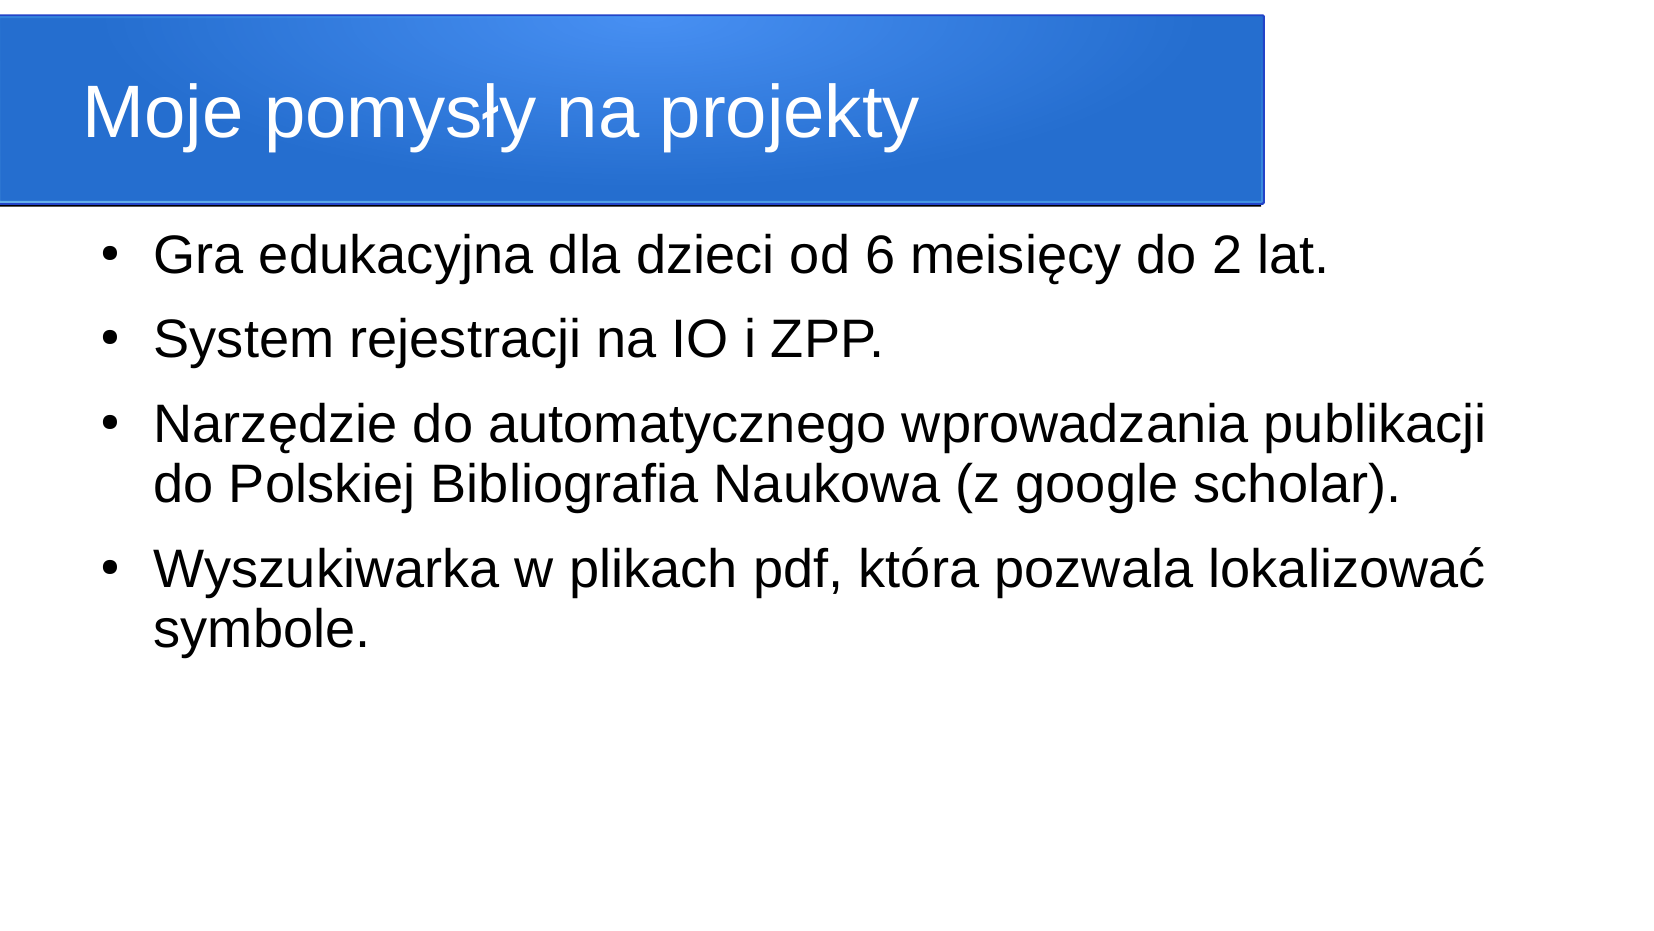

# Moje pomysły na projekty
Gra edukacyjna dla dzieci od 6 meisięcy do 2 lat.
System rejestracji na IO i ZPP.
Narzędzie do automatycznego wprowadzania publikacji
do Polskiej Bibliografia Naukowa (z google scholar).
Wyszukiwarka w plikach pdf, która pozwala lokalizować symbole.